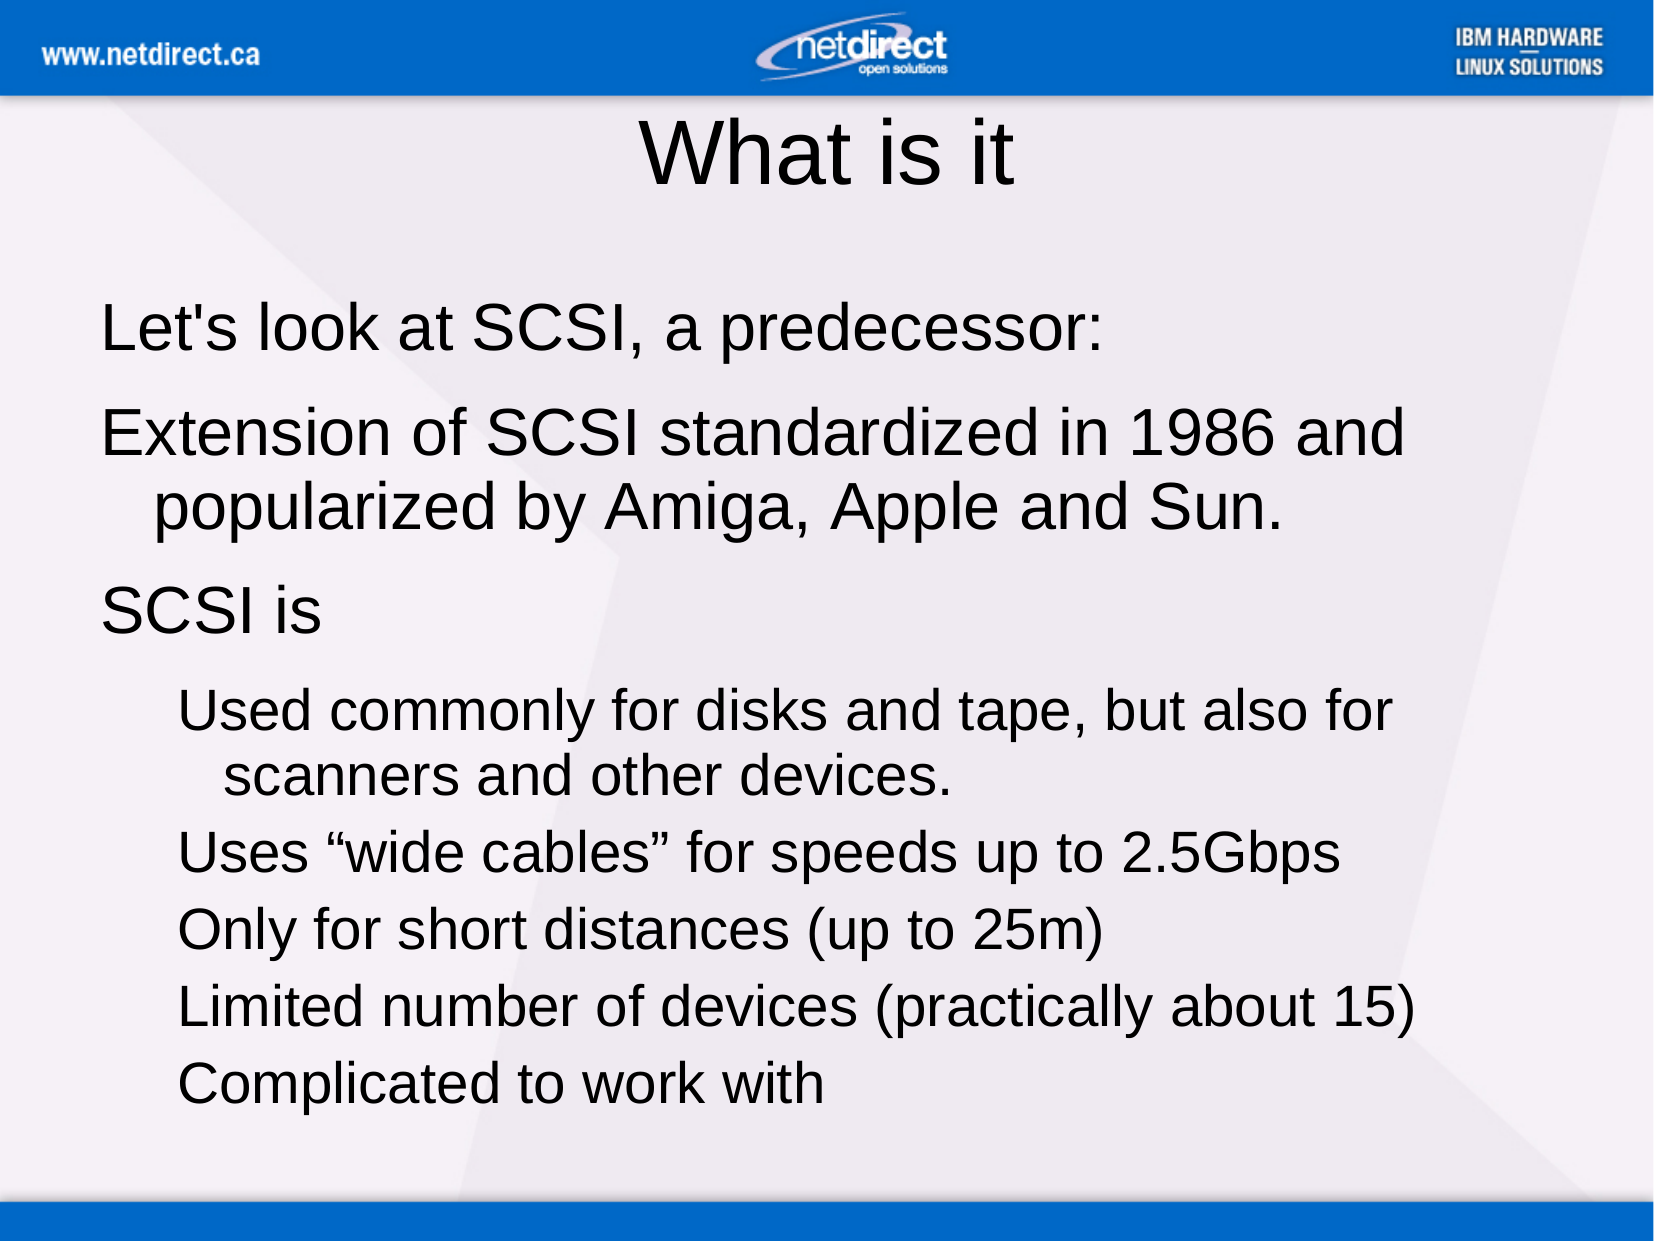

# What is it
Let's look at SCSI, a predecessor:
Extension of SCSI standardized in 1986 and popularized by Amiga, Apple and Sun.
SCSI is
Used commonly for disks and tape, but also for scanners and other devices.
Uses “wide cables” for speeds up to 2.5Gbps
Only for short distances (up to 25m)
Limited number of devices (practically about 15)
Complicated to work with